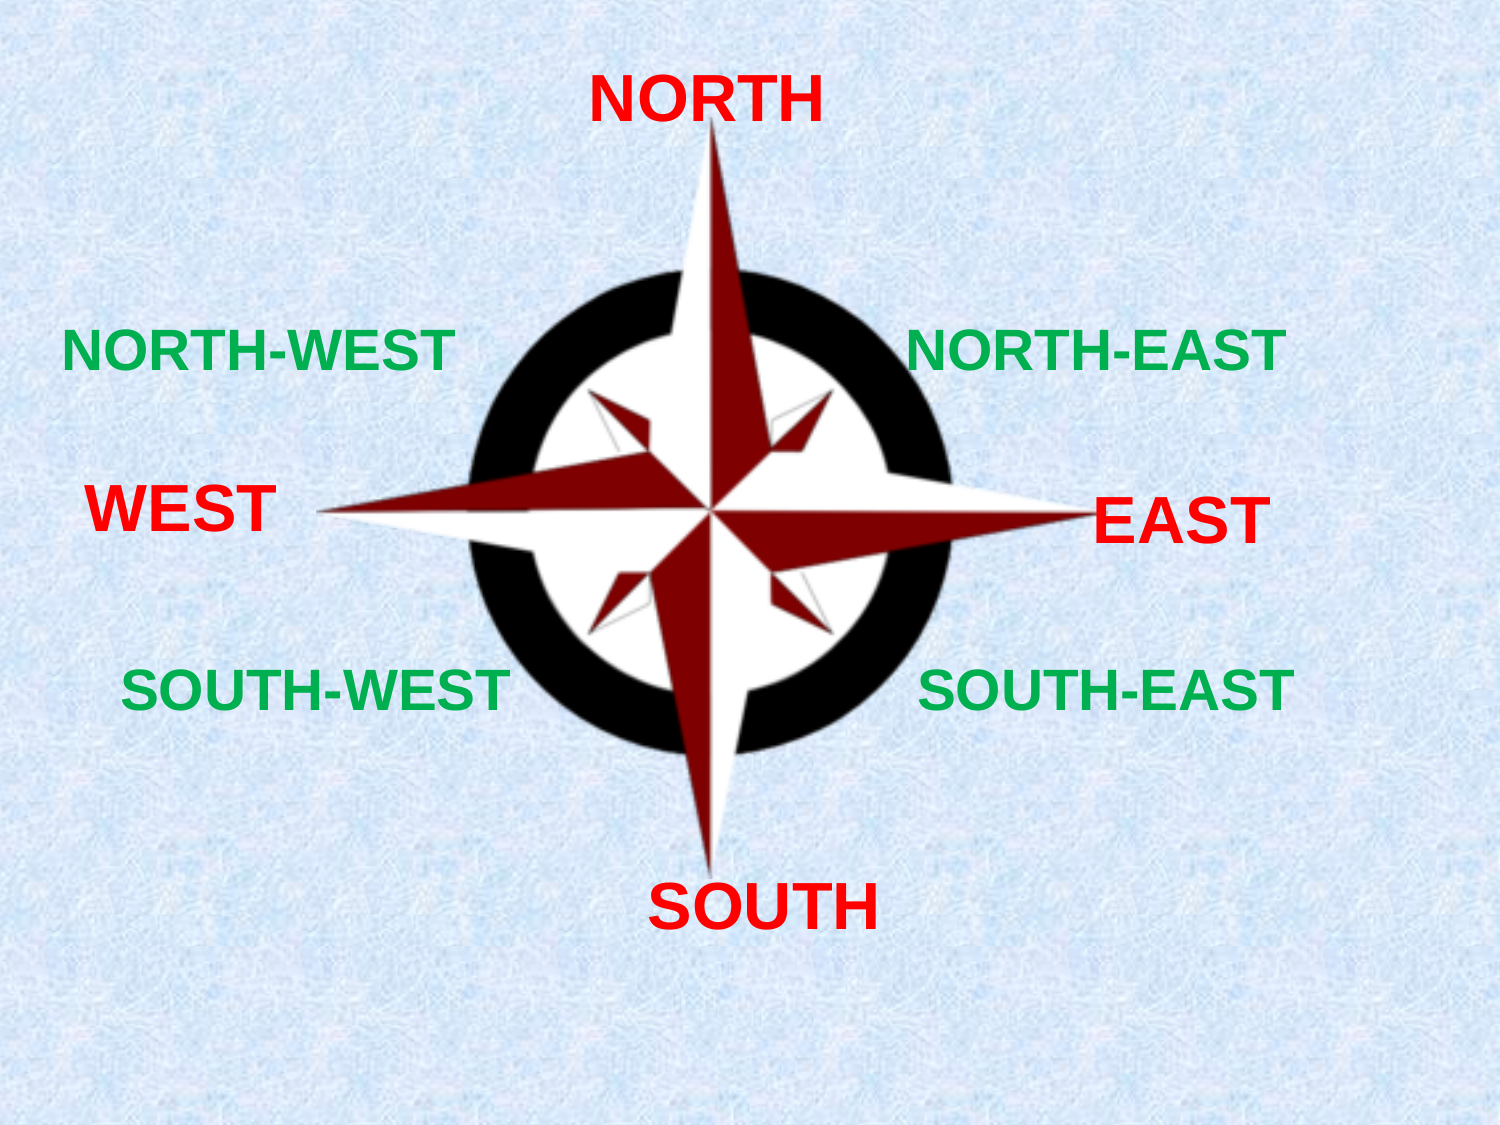

NORTH
NORTH-WEST
NORTH-EAST
WEST
EAST
SOUTH-WEST
SOUTH-EAST
SOUTH